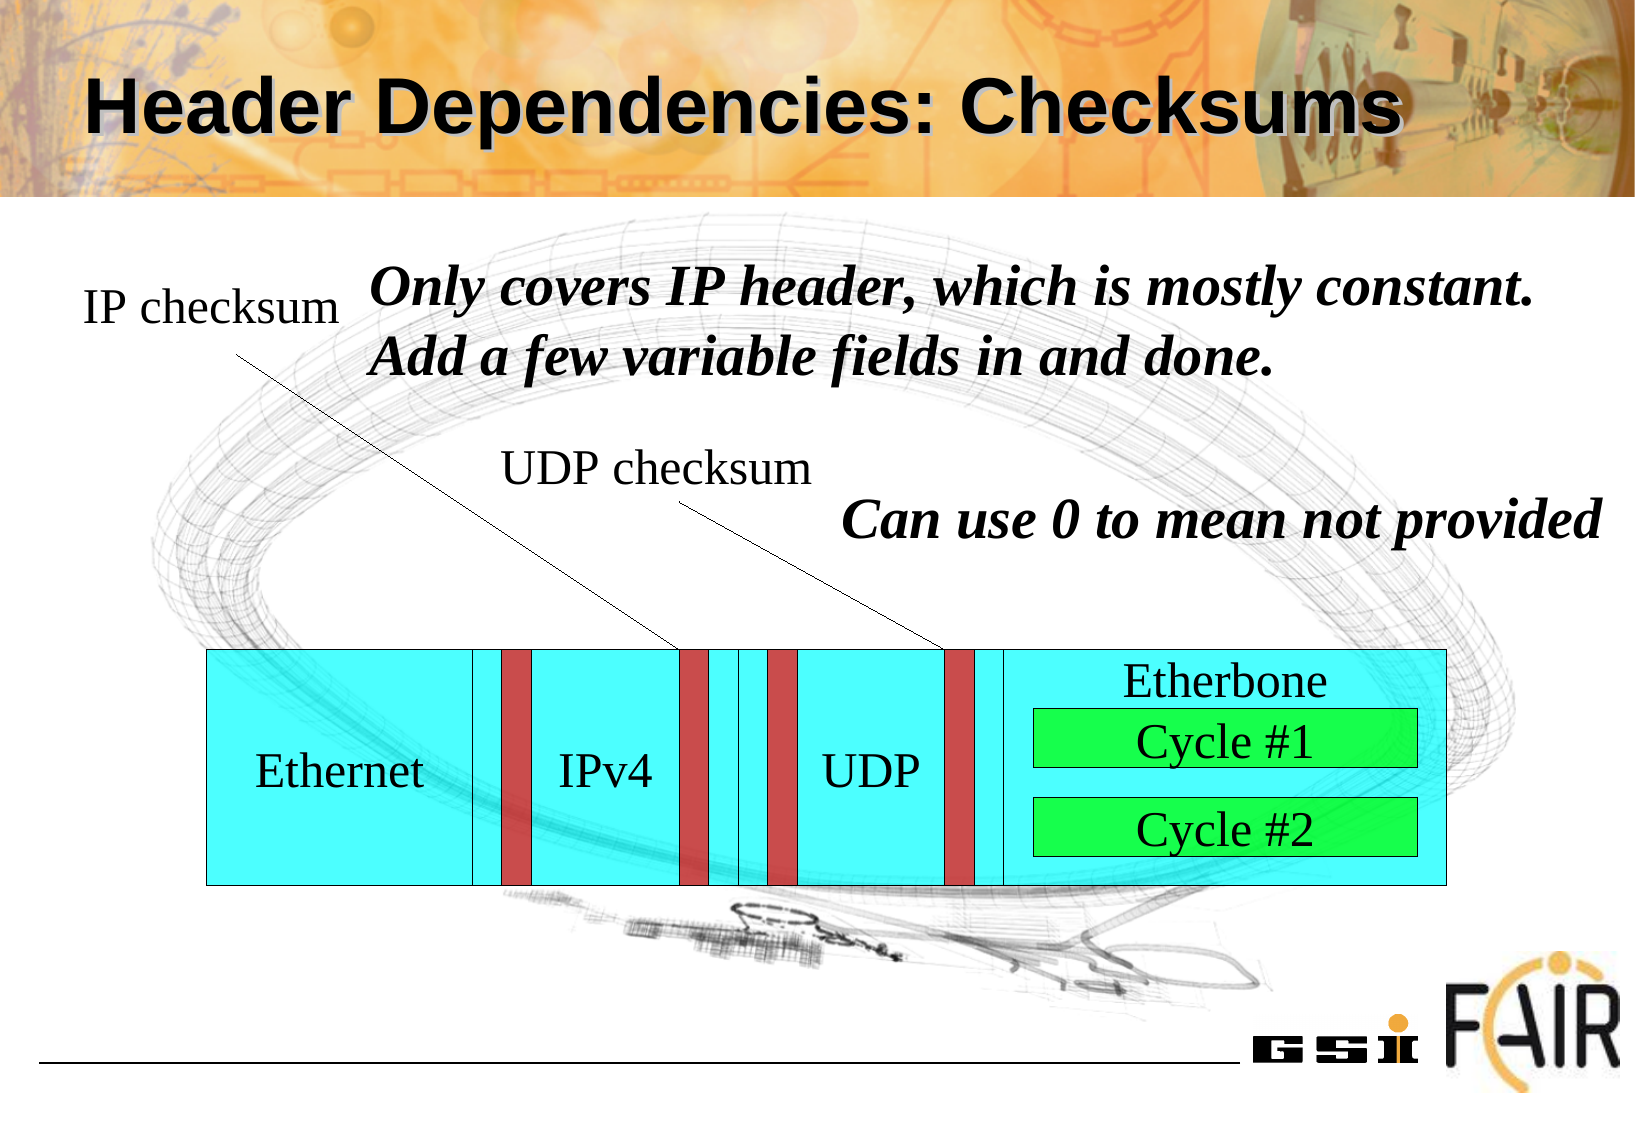

# Header Dependencies: Checksums
Only covers IP header, which is mostly constant.
Add a few variable fields in and done.
IP checksum
UDP checksum
Can use 0 to mean not provided
Ethernet
IPv4
UDP
Etherbone
Cycle #1
Cycle #2